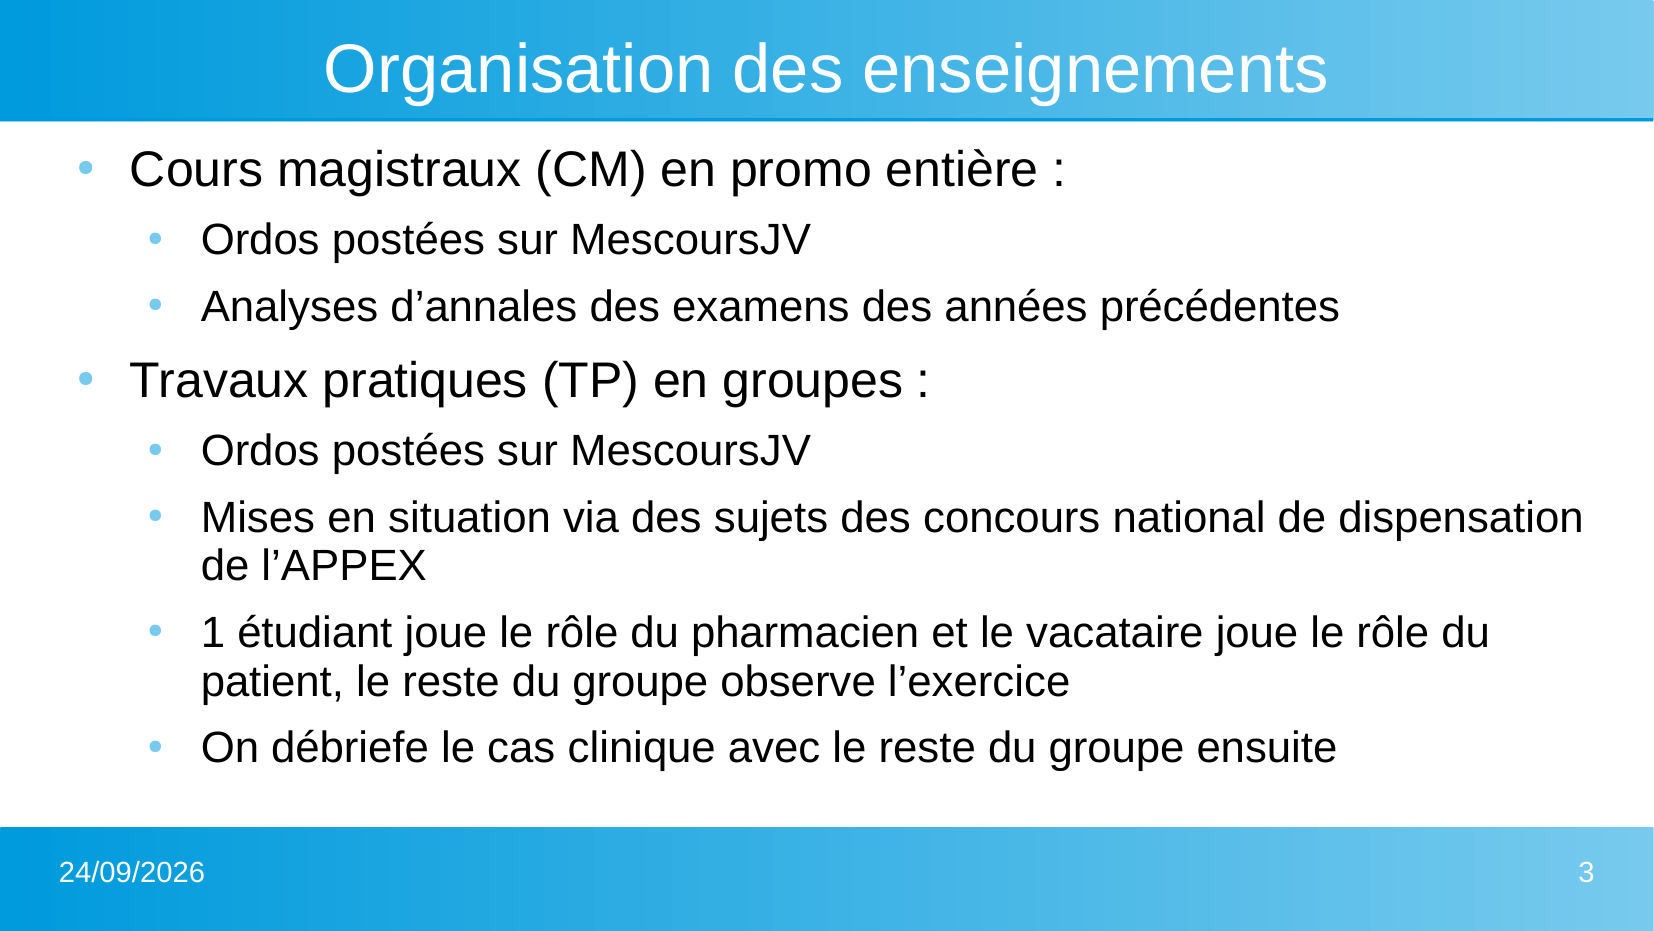

# Organisation des enseignements
Cours magistraux (CM) en promo entière :
Ordos postées sur MescoursJV
Analyses d’annales des examens des années précédentes
Travaux pratiques (TP) en groupes :
Ordos postées sur MescoursJV
Mises en situation via des sujets des concours national de dispensation de l’APPEX
1 étudiant joue le rôle du pharmacien et le vacataire joue le rôle du patient, le reste du groupe observe l’exercice
On débriefe le cas clinique avec le reste du groupe ensuite
3